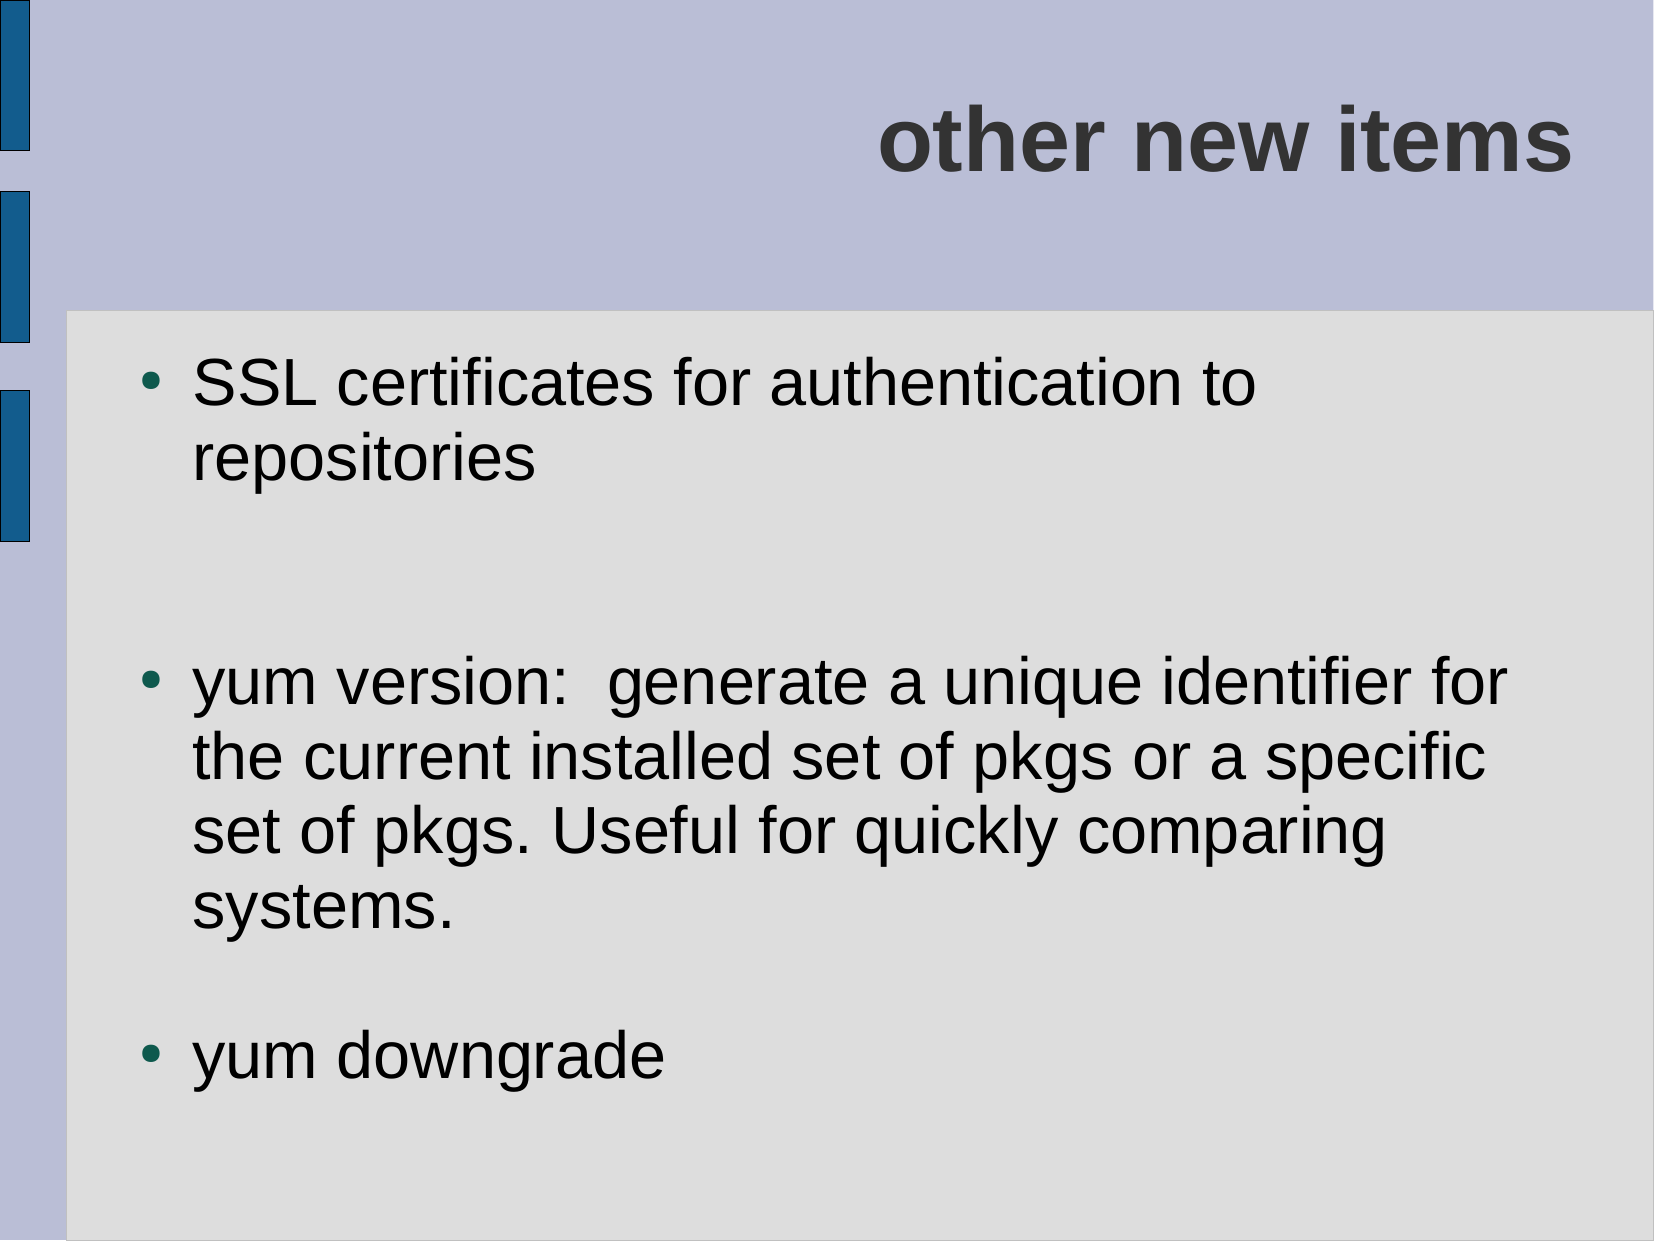

# other new items
SSL certificates for authentication to repositories
yum version: generate a unique identifier for the current installed set of pkgs or a specific set of pkgs. Useful for quickly comparing systems.
yum downgrade